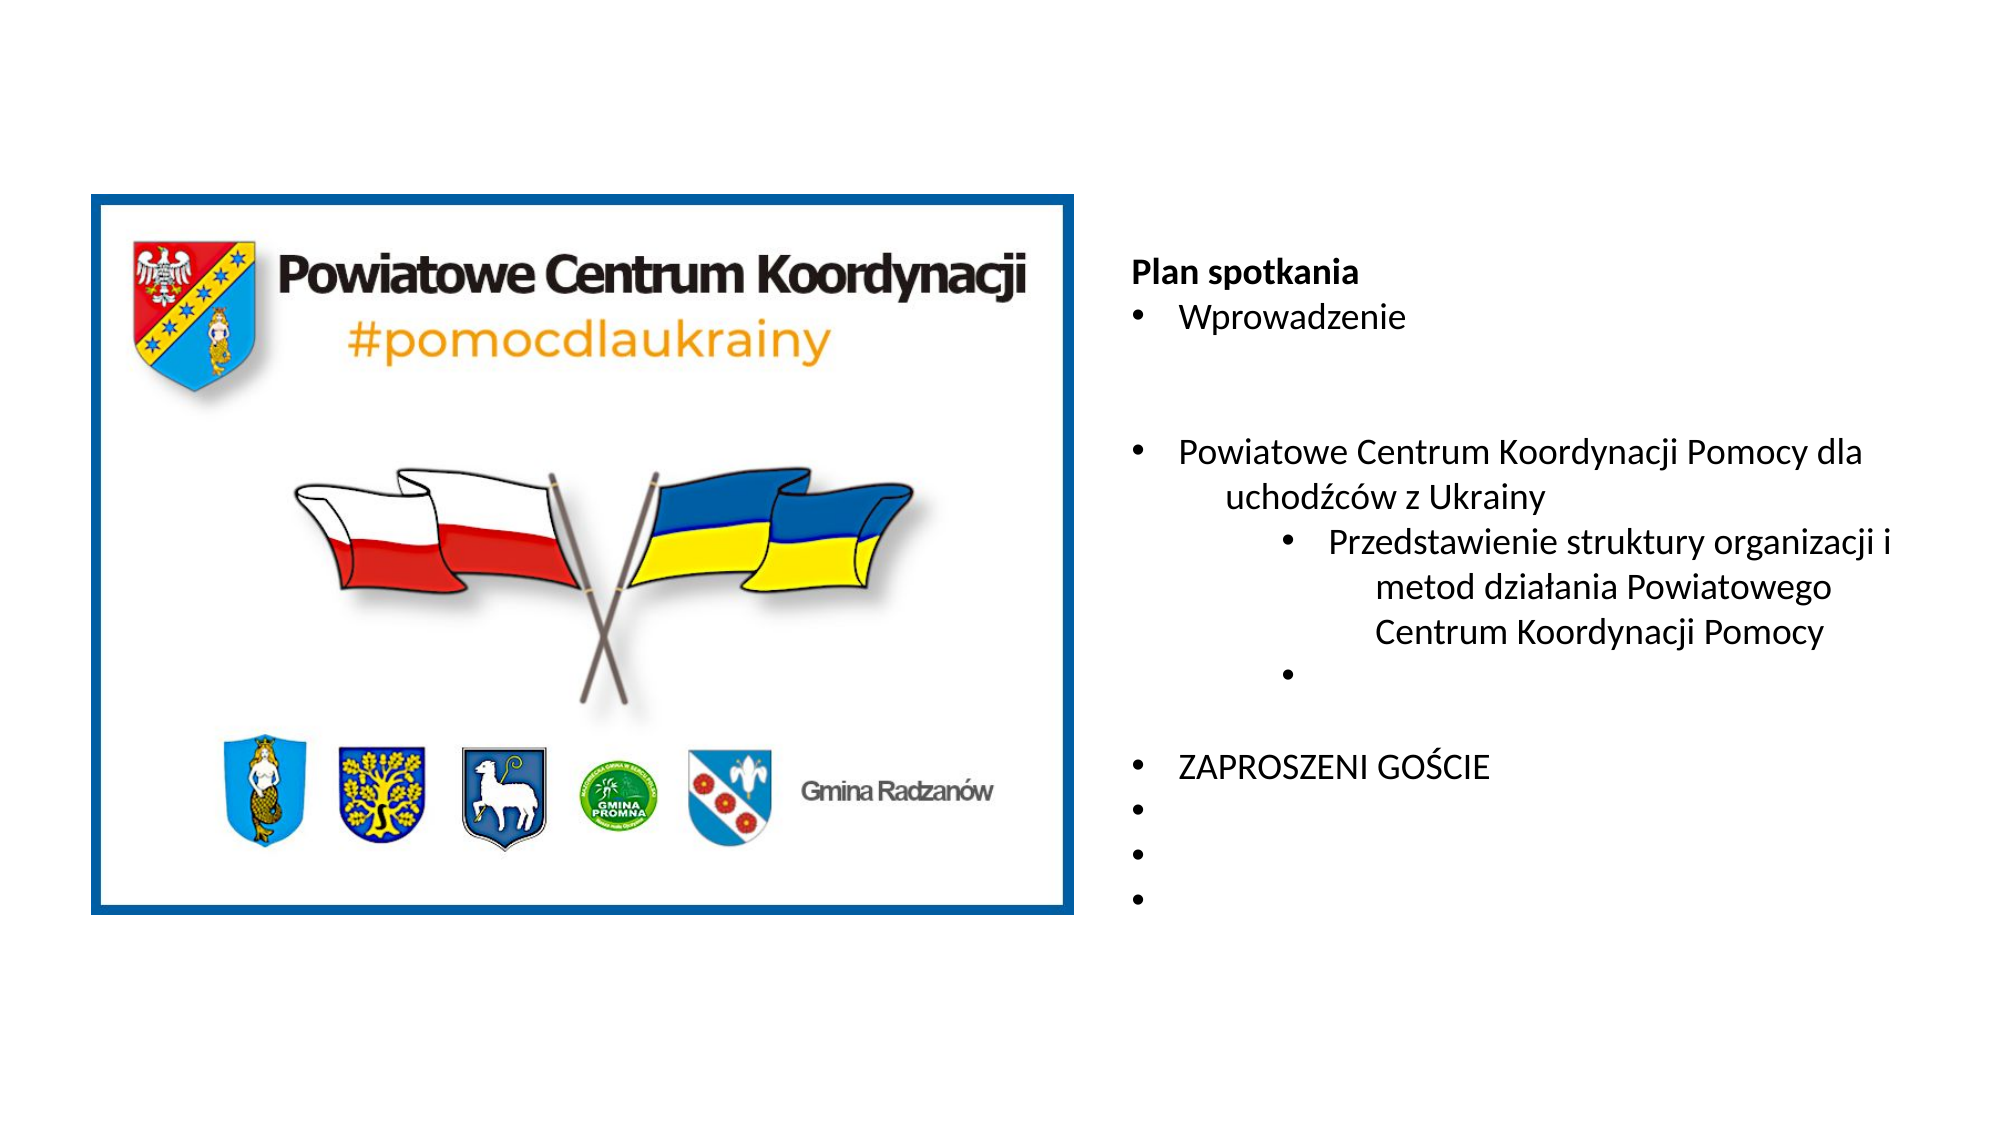

Plan spotkania
Wprowadzenie
Powiatowe Centrum Koordynacji Pomocy dla uchodźców z Ukrainy
Przedstawienie struktury organizacji i metod działania Powiatowego Centrum Koordynacji Pomocy
ZAPROSZENI GOŚCIE